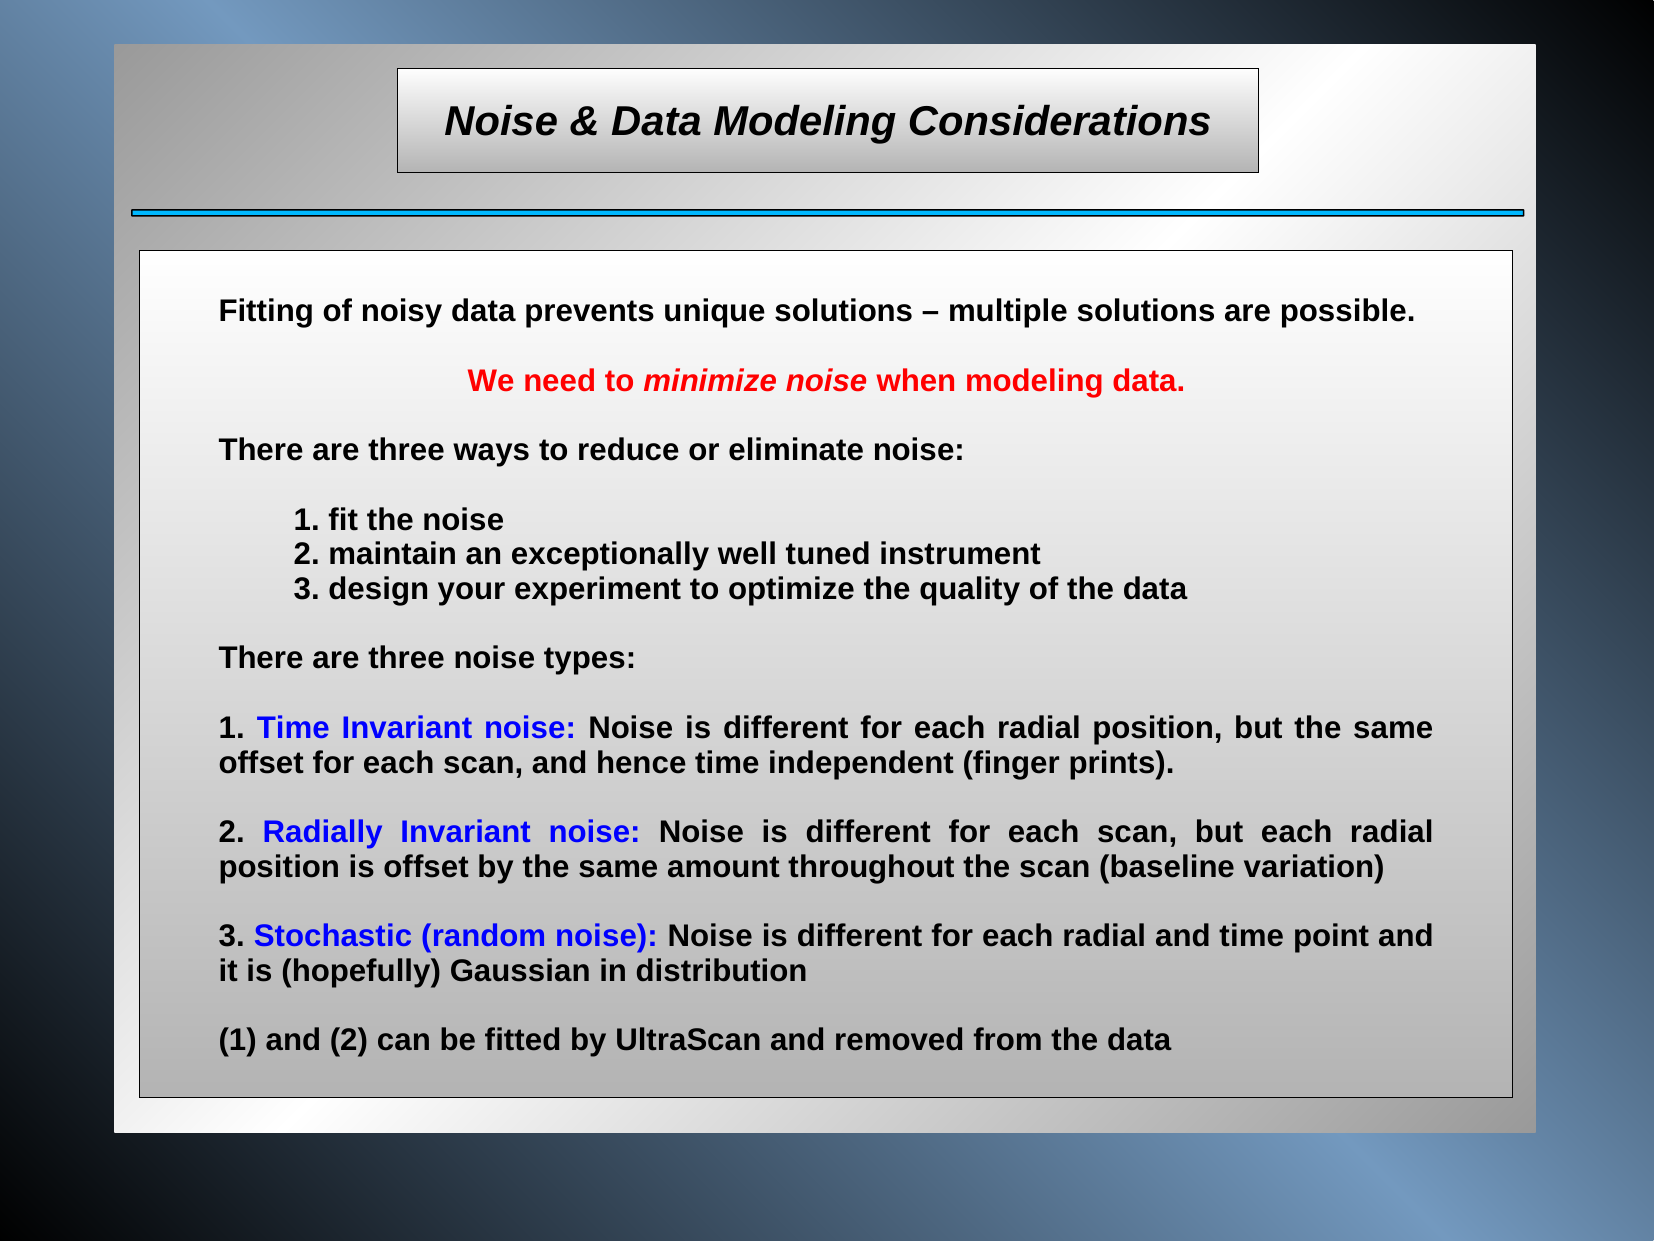

Noise & Data Modeling Considerations
Fitting of noisy data prevents unique solutions – multiple solutions are possible.
We need to minimize noise when modeling data.
There are three ways to reduce or eliminate noise:
	1. fit the noise
	2. maintain an exceptionally well tuned instrument
	3. design your experiment to optimize the quality of the data
There are three noise types:
1. Time Invariant noise: Noise is different for each radial position, but the same offset for each scan, and hence time independent (finger prints).
2. Radially Invariant noise: Noise is different for each scan, but each radial position is offset by the same amount throughout the scan (baseline variation)
3. Stochastic (random noise): Noise is different for each radial and time point and it is (hopefully) Gaussian in distribution
(1) and (2) can be fitted by UltraScan and removed from the data